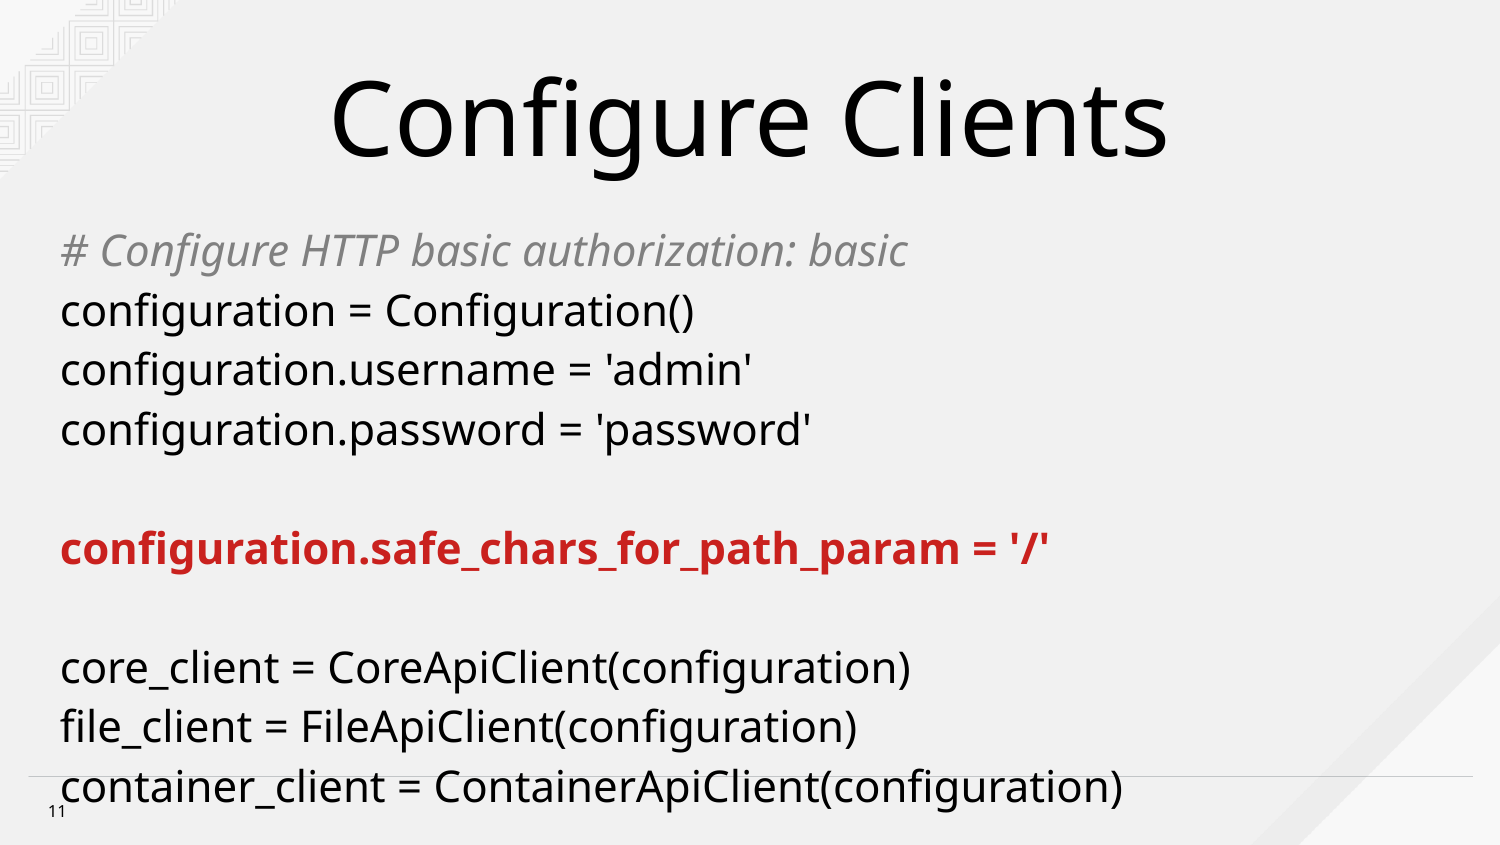

Configure Clients
# Configure HTTP basic authorization: basic configuration = Configuration() configuration.username = 'admin' configuration.password = 'password'
configuration.safe_chars_for_path_param = '/'
core_client = CoreApiClient(configuration)
file_client = FileApiClient(configuration)
container_client = ContainerApiClient(configuration)
11